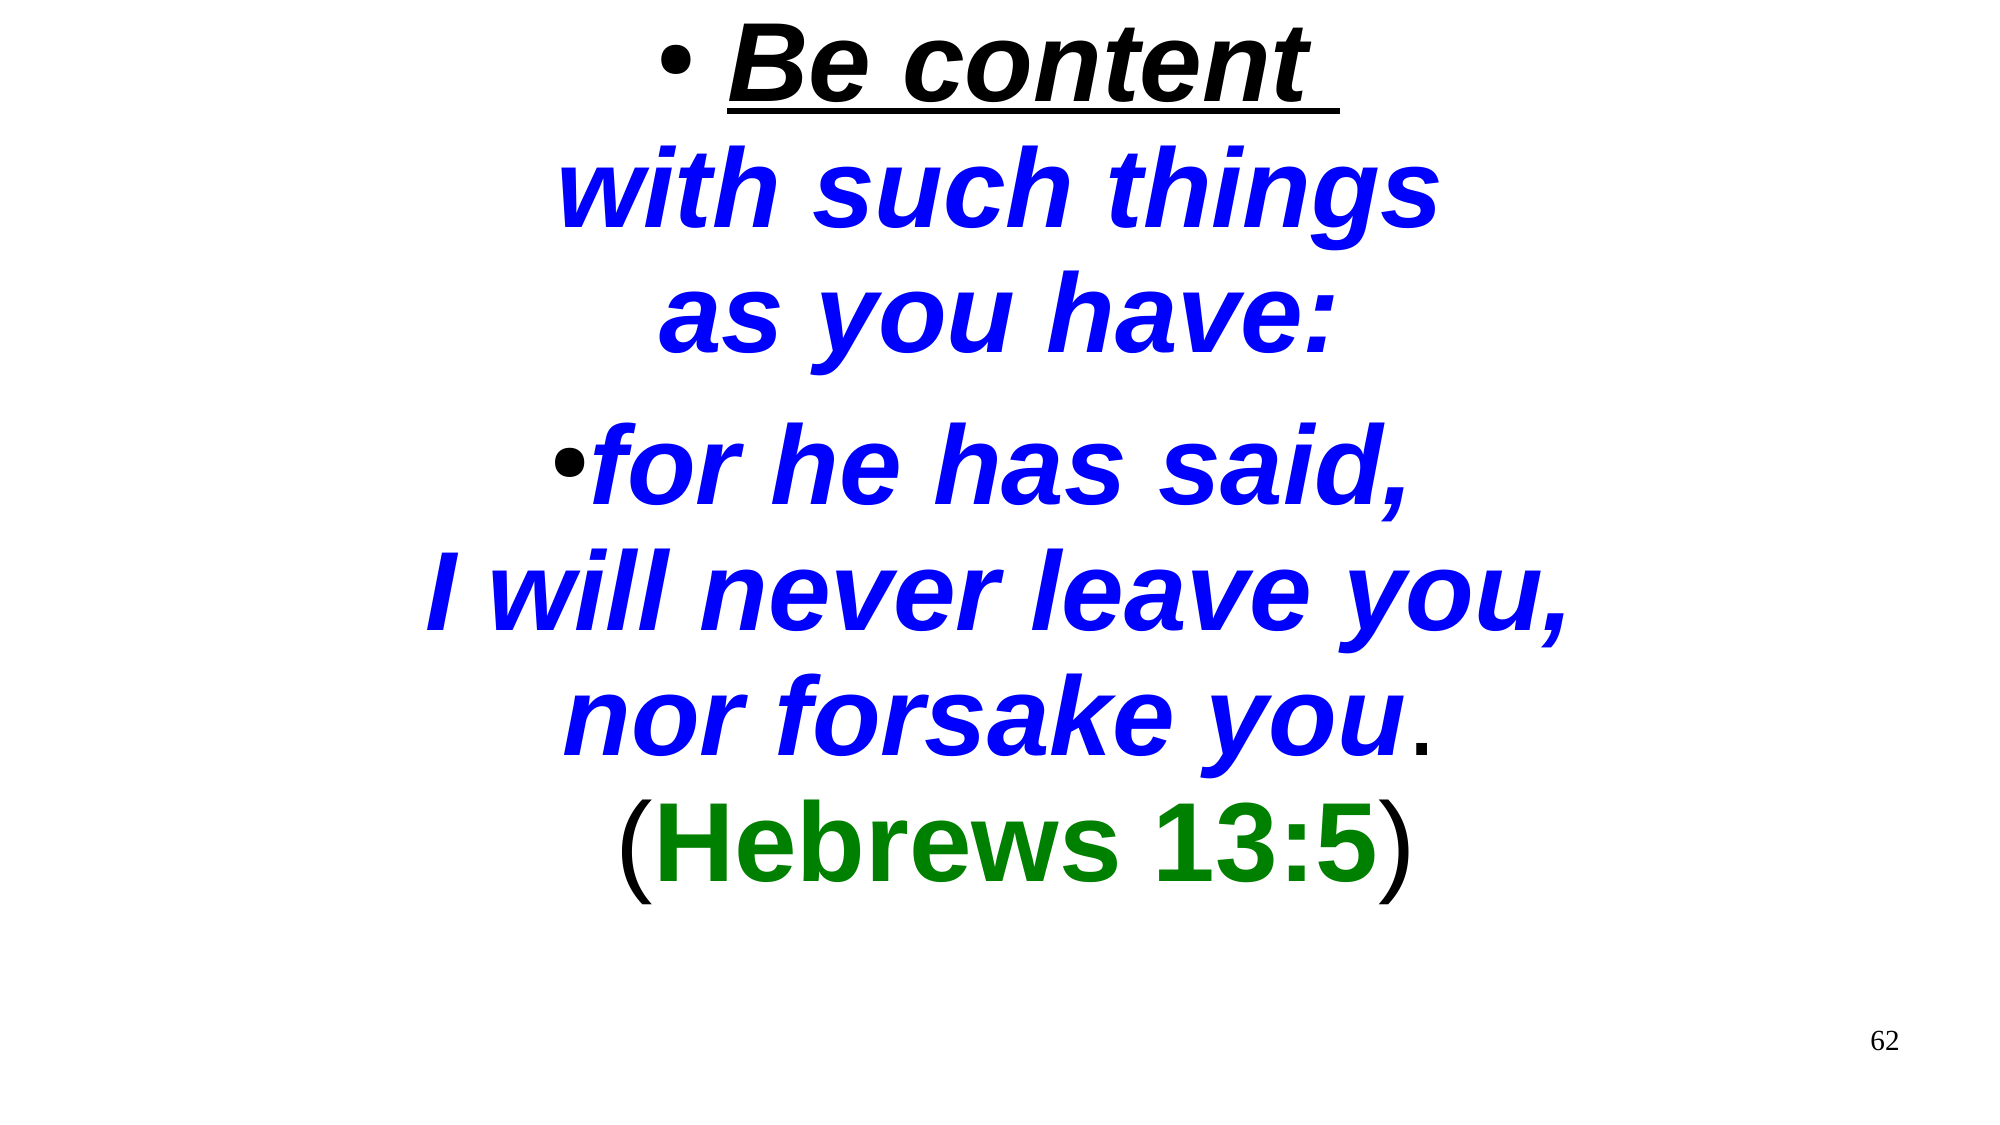

# Be content with such things as you have:
for he has said,
I will never leave you,
nor forsake you. 
(Hebrews 13:5)
62